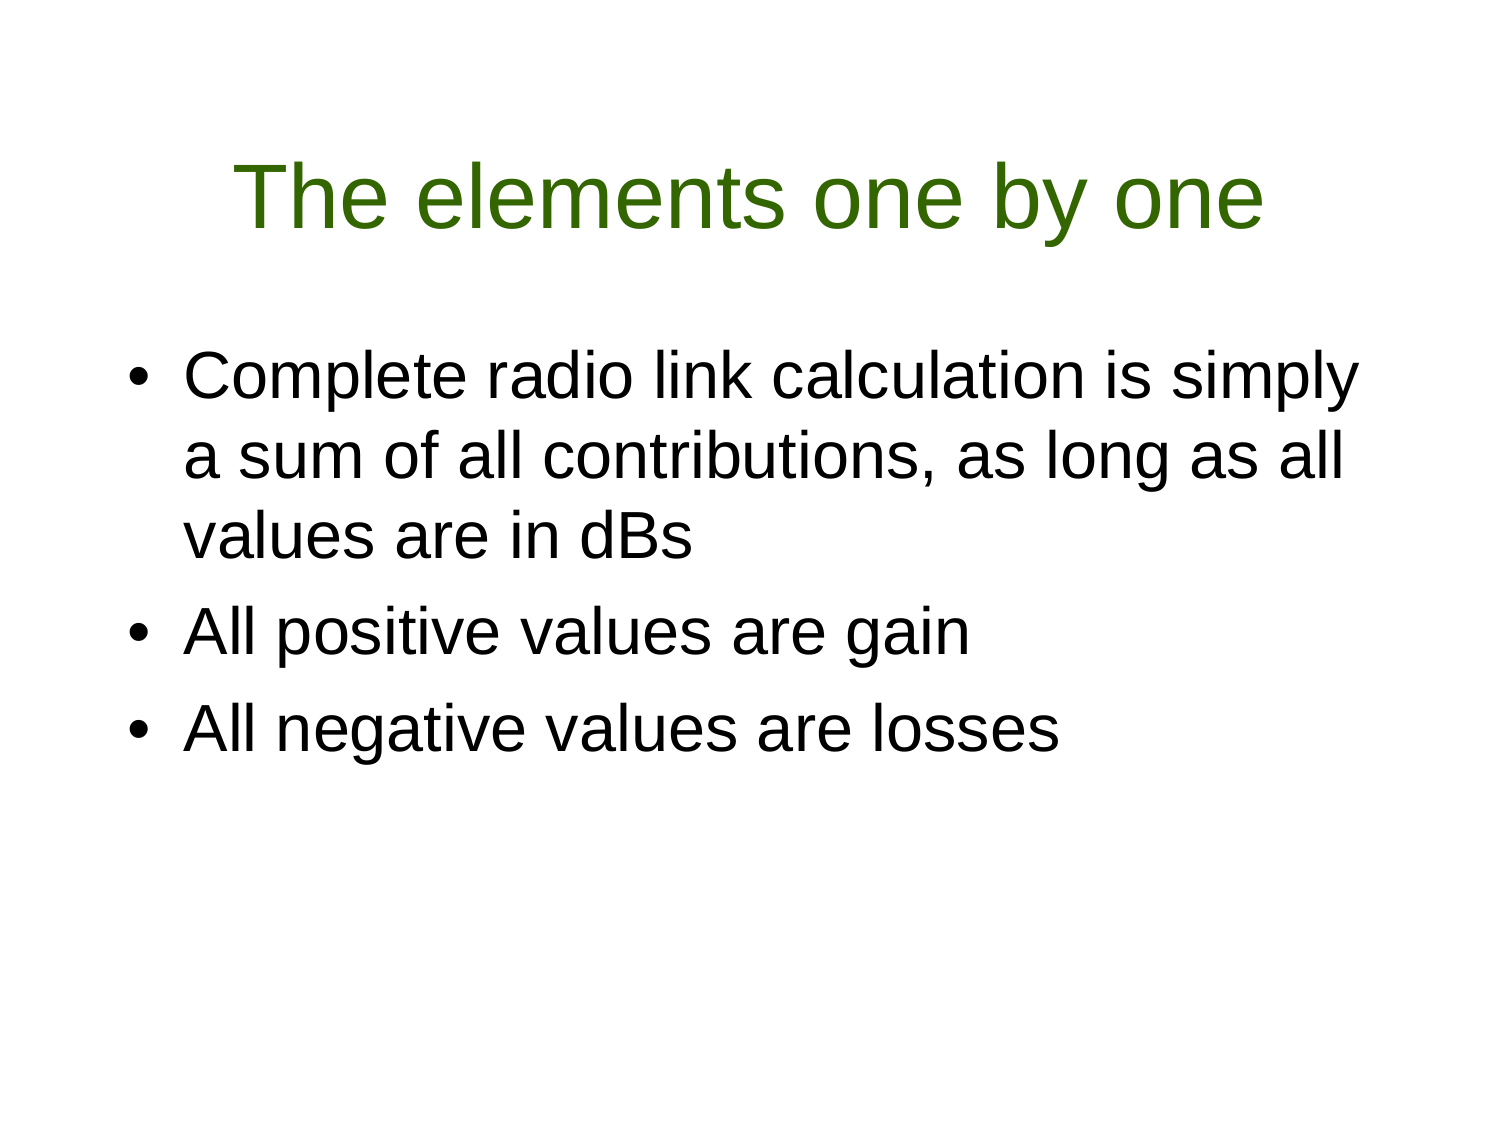

# The elements one by one
Complete radio link calculation is simply a sum of all contributions, as long as all values are in dBs
All positive values are gain
All negative values are losses